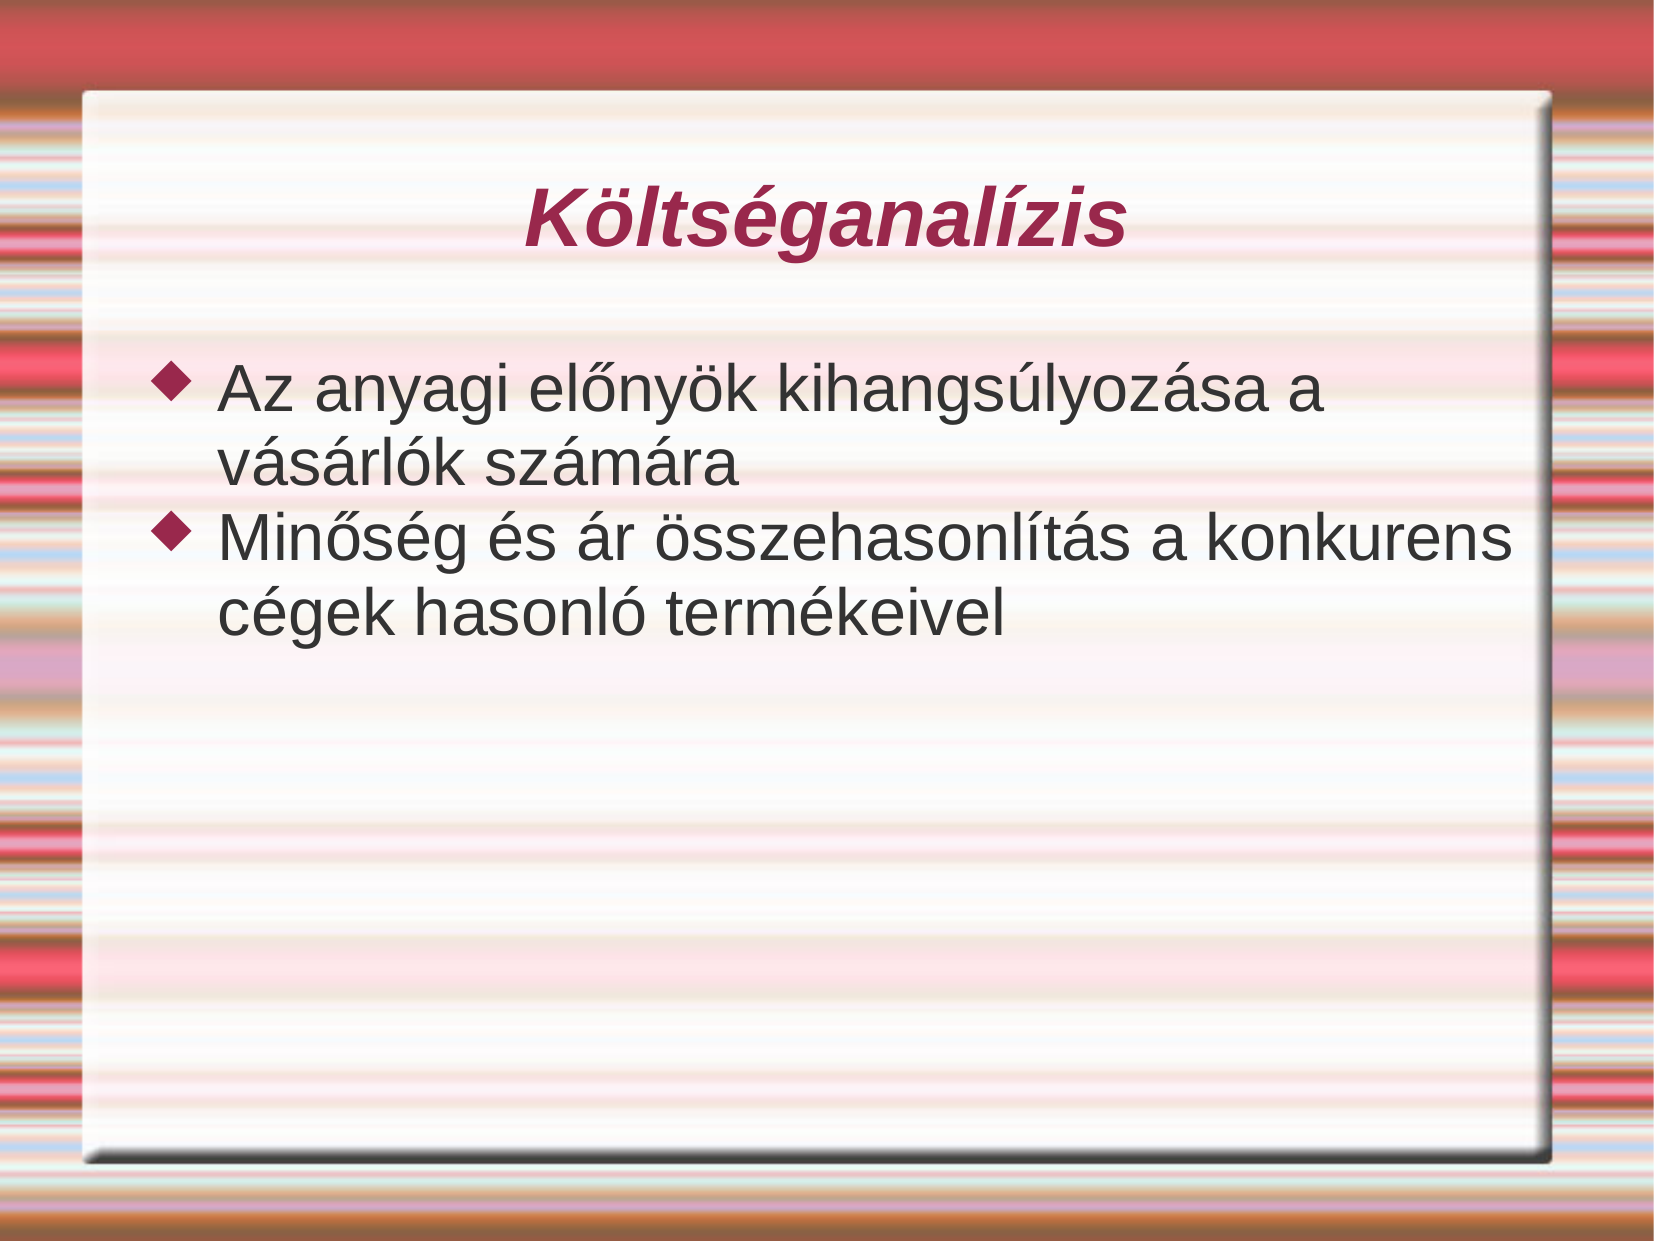

# Költséganalízis
Az anyagi előnyök kihangsúlyozása a vásárlók számára
Minőség és ár összehasonlítás a konkurens cégek hasonló termékeivel